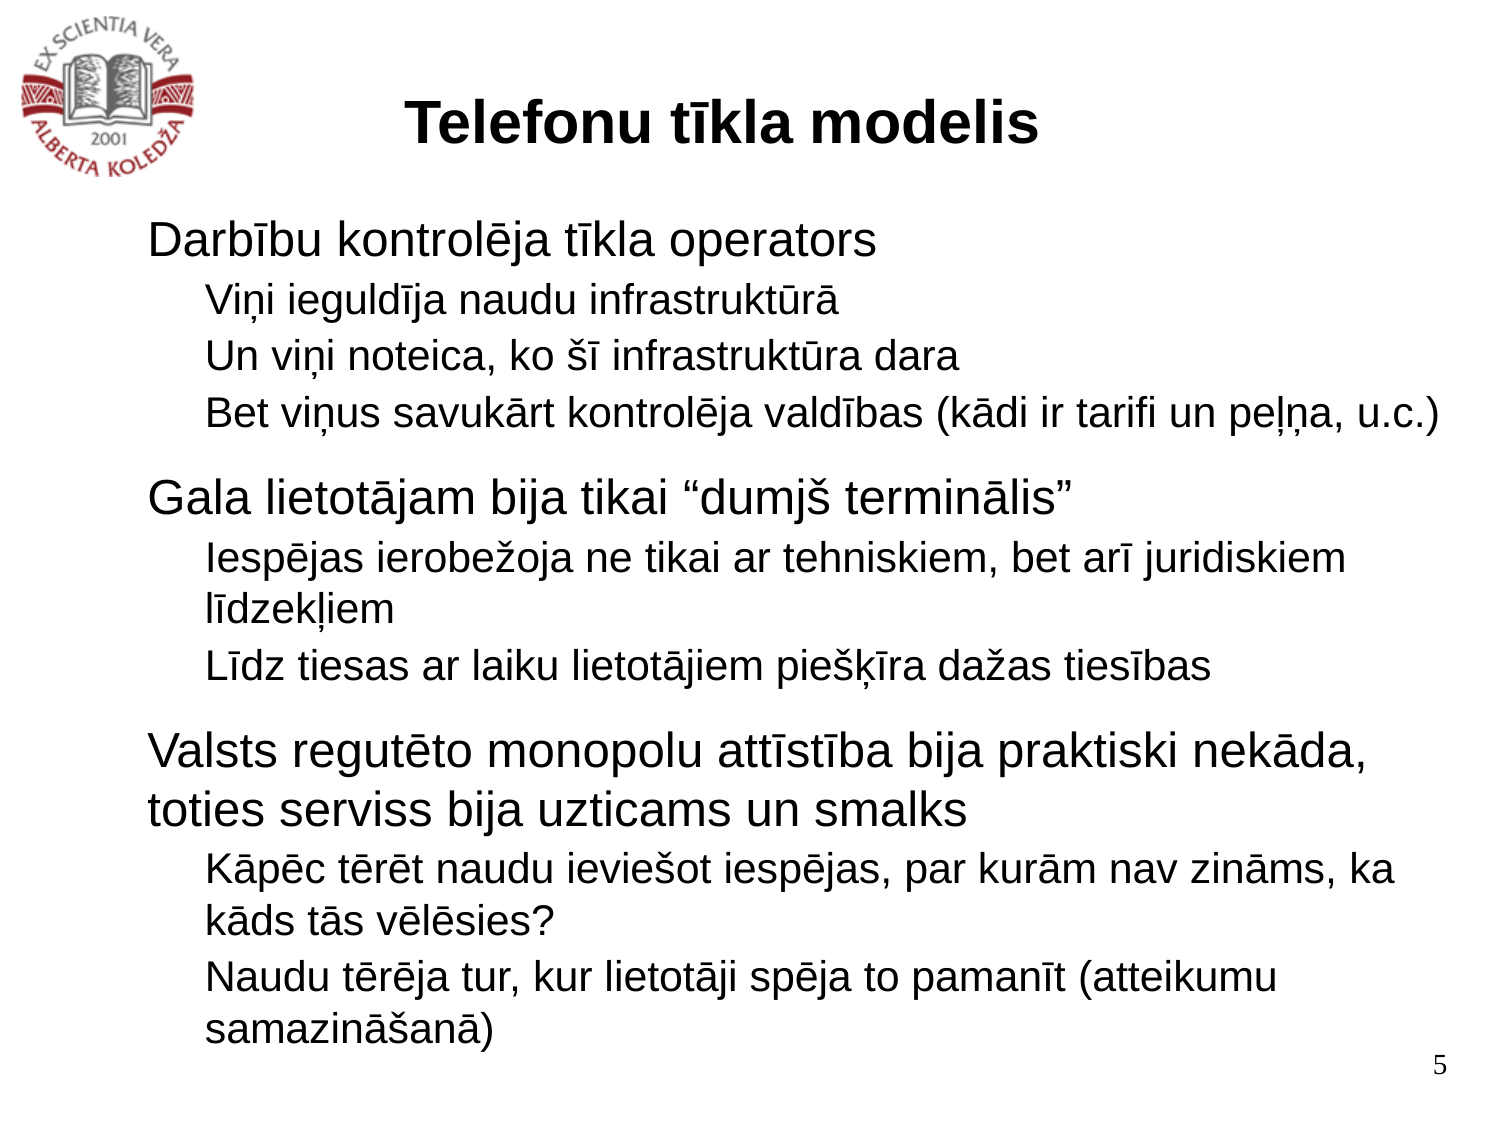

# Telefonu tīkla modelis
Darbību kontrolēja tīkla operators
Viņi ieguldīja naudu infrastruktūrā
Un viņi noteica, ko šī infrastruktūra dara
Bet viņus savukārt kontrolēja valdības (kādi ir tarifi un peļņa, u.c.)
Gala lietotājam bija tikai “dumjš terminālis”
Iespējas ierobežoja ne tikai ar tehniskiem, bet arī juridiskiem līdzekļiem
Līdz tiesas ar laiku lietotājiem piešķīra dažas tiesības
Valsts regutēto monopolu attīstība bija praktiski nekāda, toties serviss bija uzticams un smalks
Kāpēc tērēt naudu ieviešot iespējas, par kurām nav zināms, ka kāds tās vēlēsies?
Naudu tērēja tur, kur lietotāji spēja to pamanīt (atteikumu samazināšanā)
5